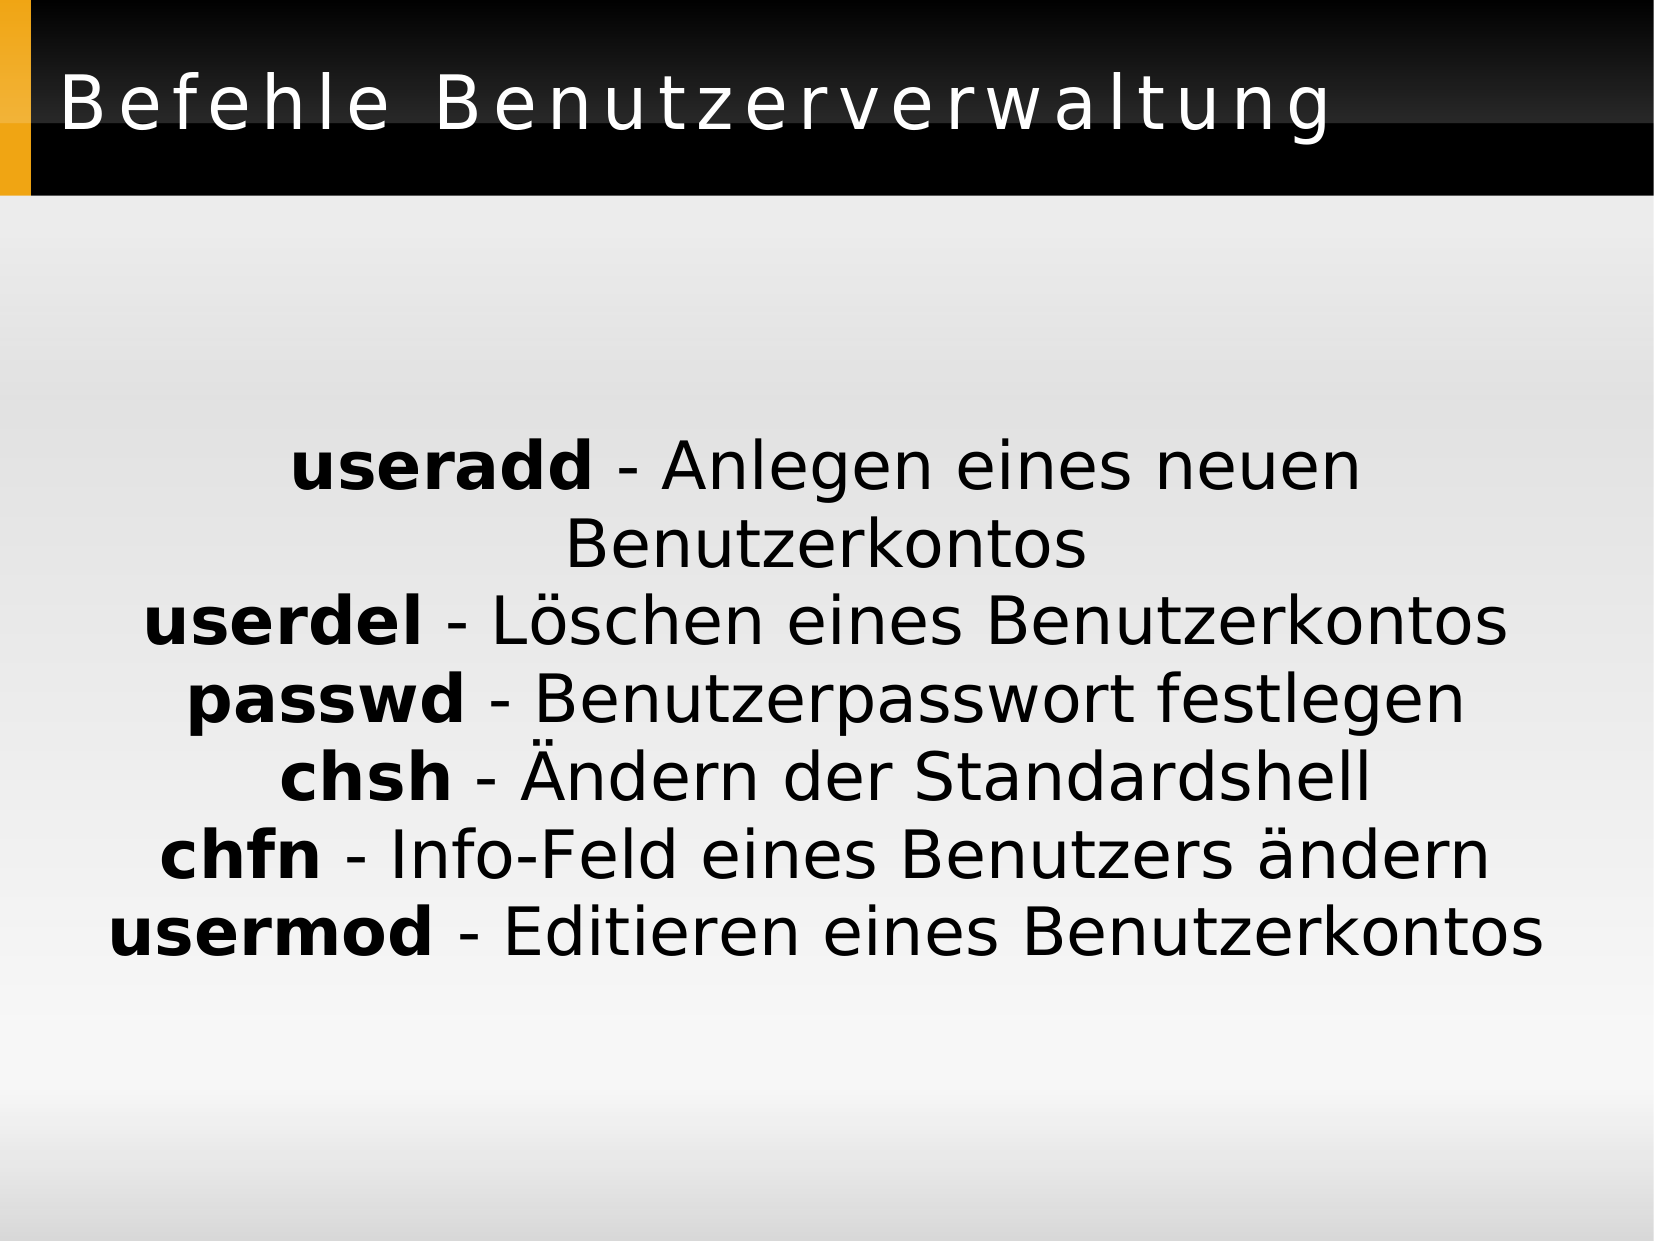

# Befehle Benutzerverwaltung
useradd - Anlegen eines neuen Benutzerkontos
userdel - Löschen eines Benutzerkontos
passwd - Benutzerpasswort festlegen
chsh - Ändern der Standardshell
chfn - Info-Feld eines Benutzers ändern
usermod - Editieren eines Benutzerkontos